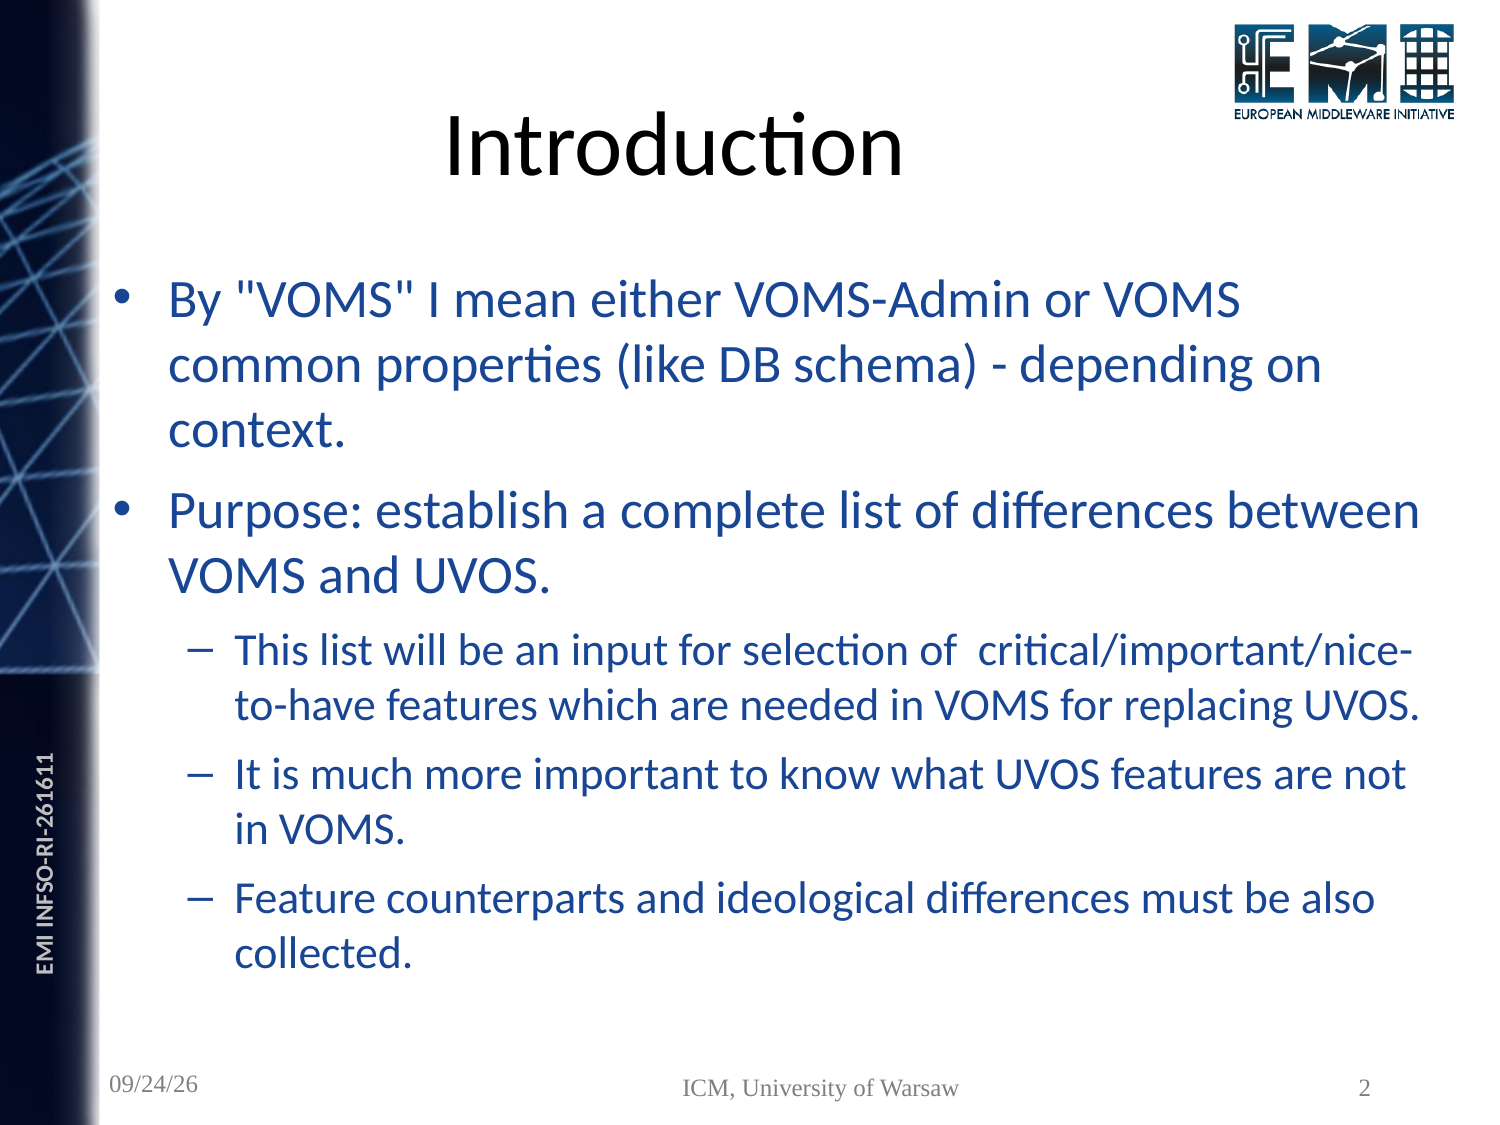

# Introduction
By "VOMS" I mean either VOMS-Admin or VOMS common properties (like DB schema) - depending on context.
Purpose: establish a complete list of differences between VOMS and UVOS.
This list will be an input for selection of critical/important/nice-to-have features which are needed in VOMS for replacing UVOS.
It is much more important to know what UVOS features are not in VOMS.
Feature counterparts and ideological differences must be also collected.
2